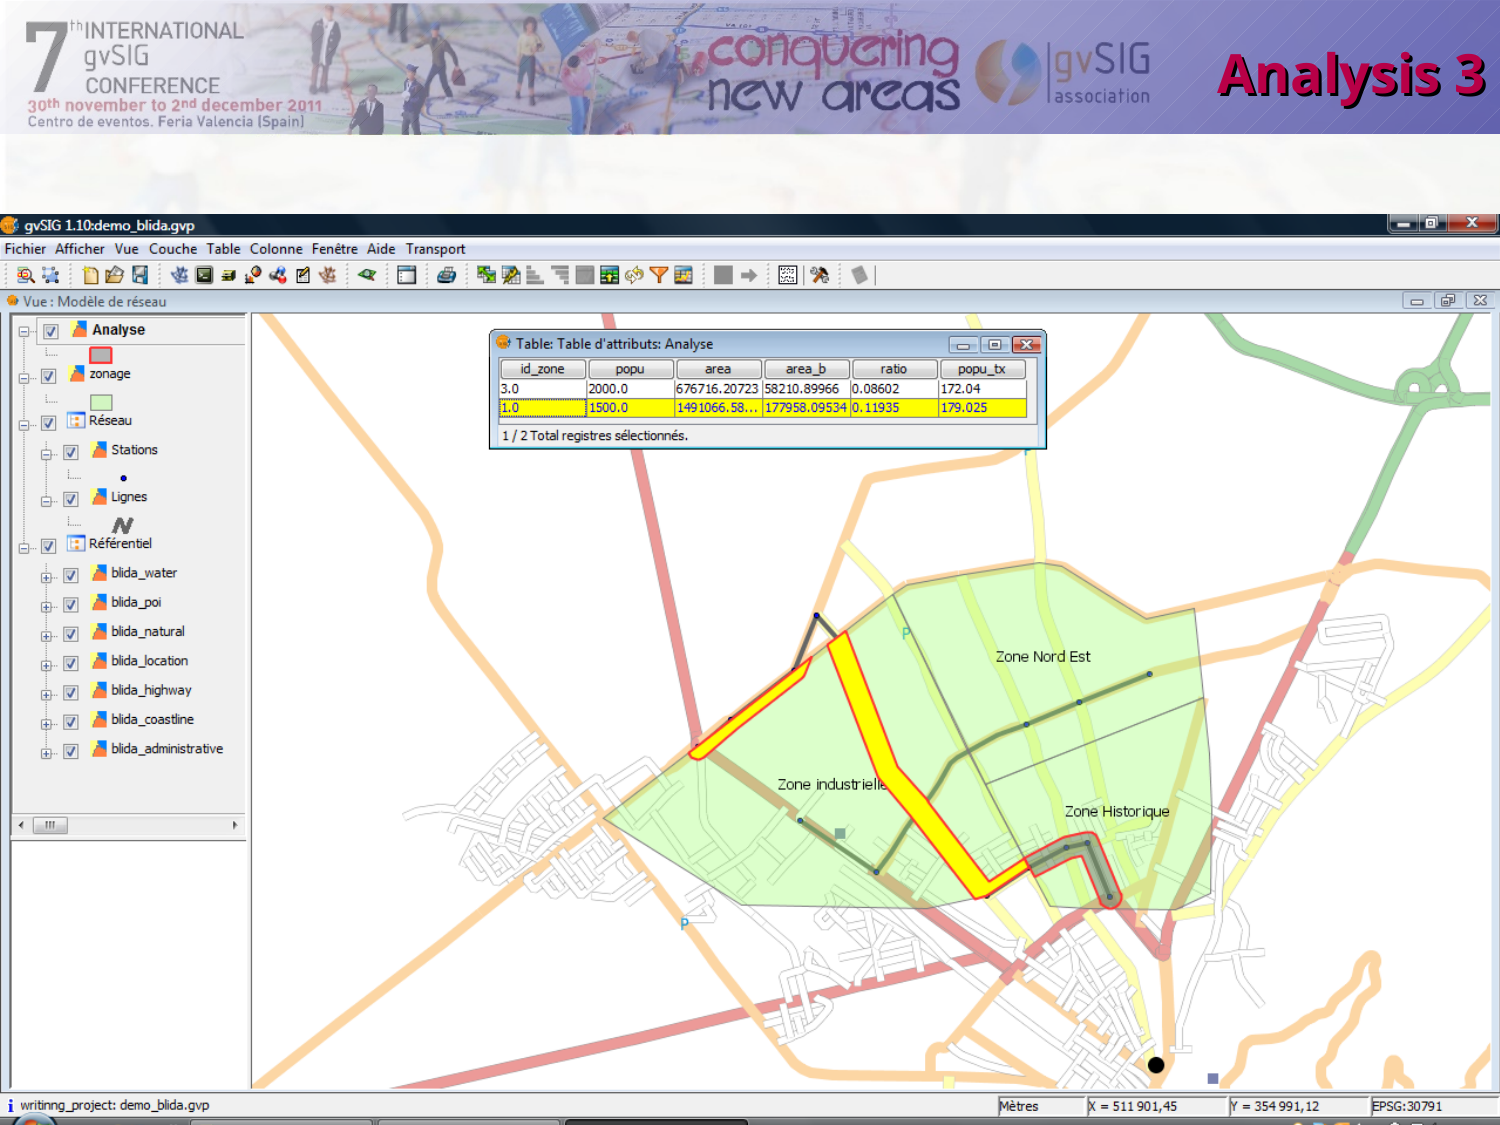

Analysis 3
#
GvSIG to help network bus management
34